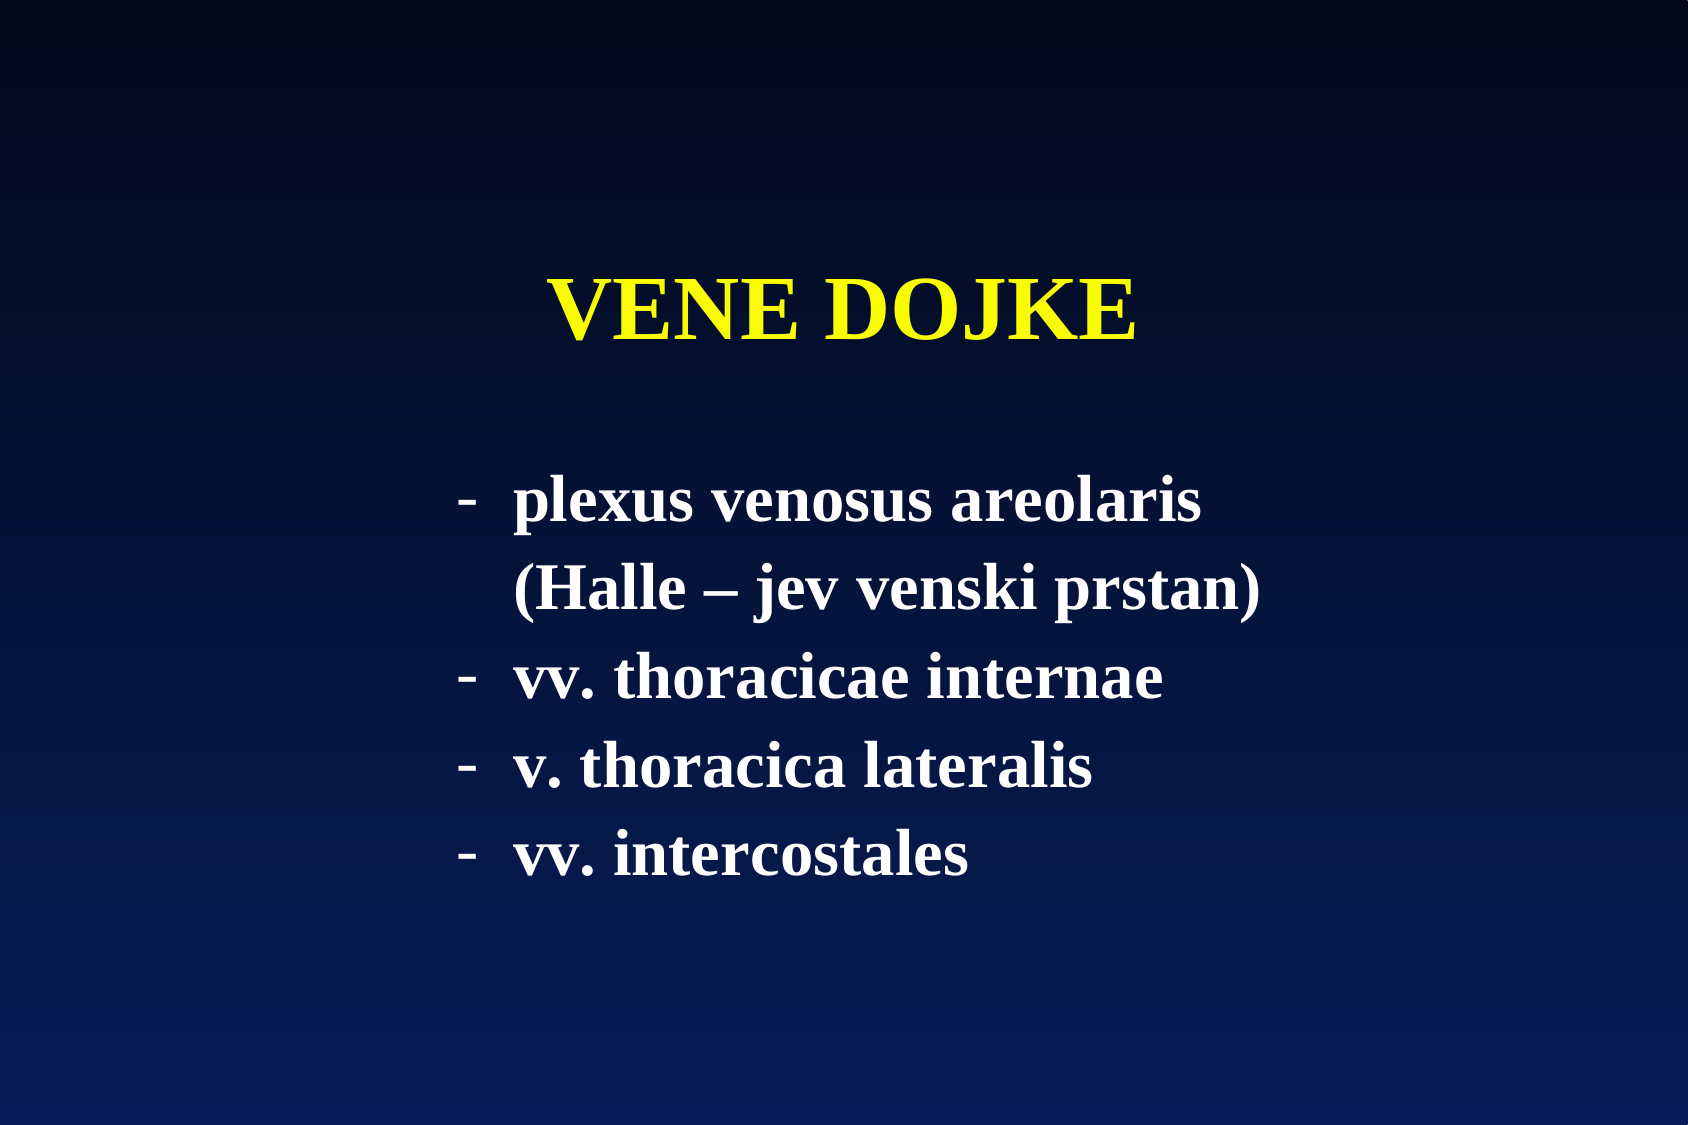

# VENE DOJKE
plexus venosus areolaris
	(Halle – jev venski prstan)
vv. thoracicae internae
v. thoracica lateralis
vv. intercostales